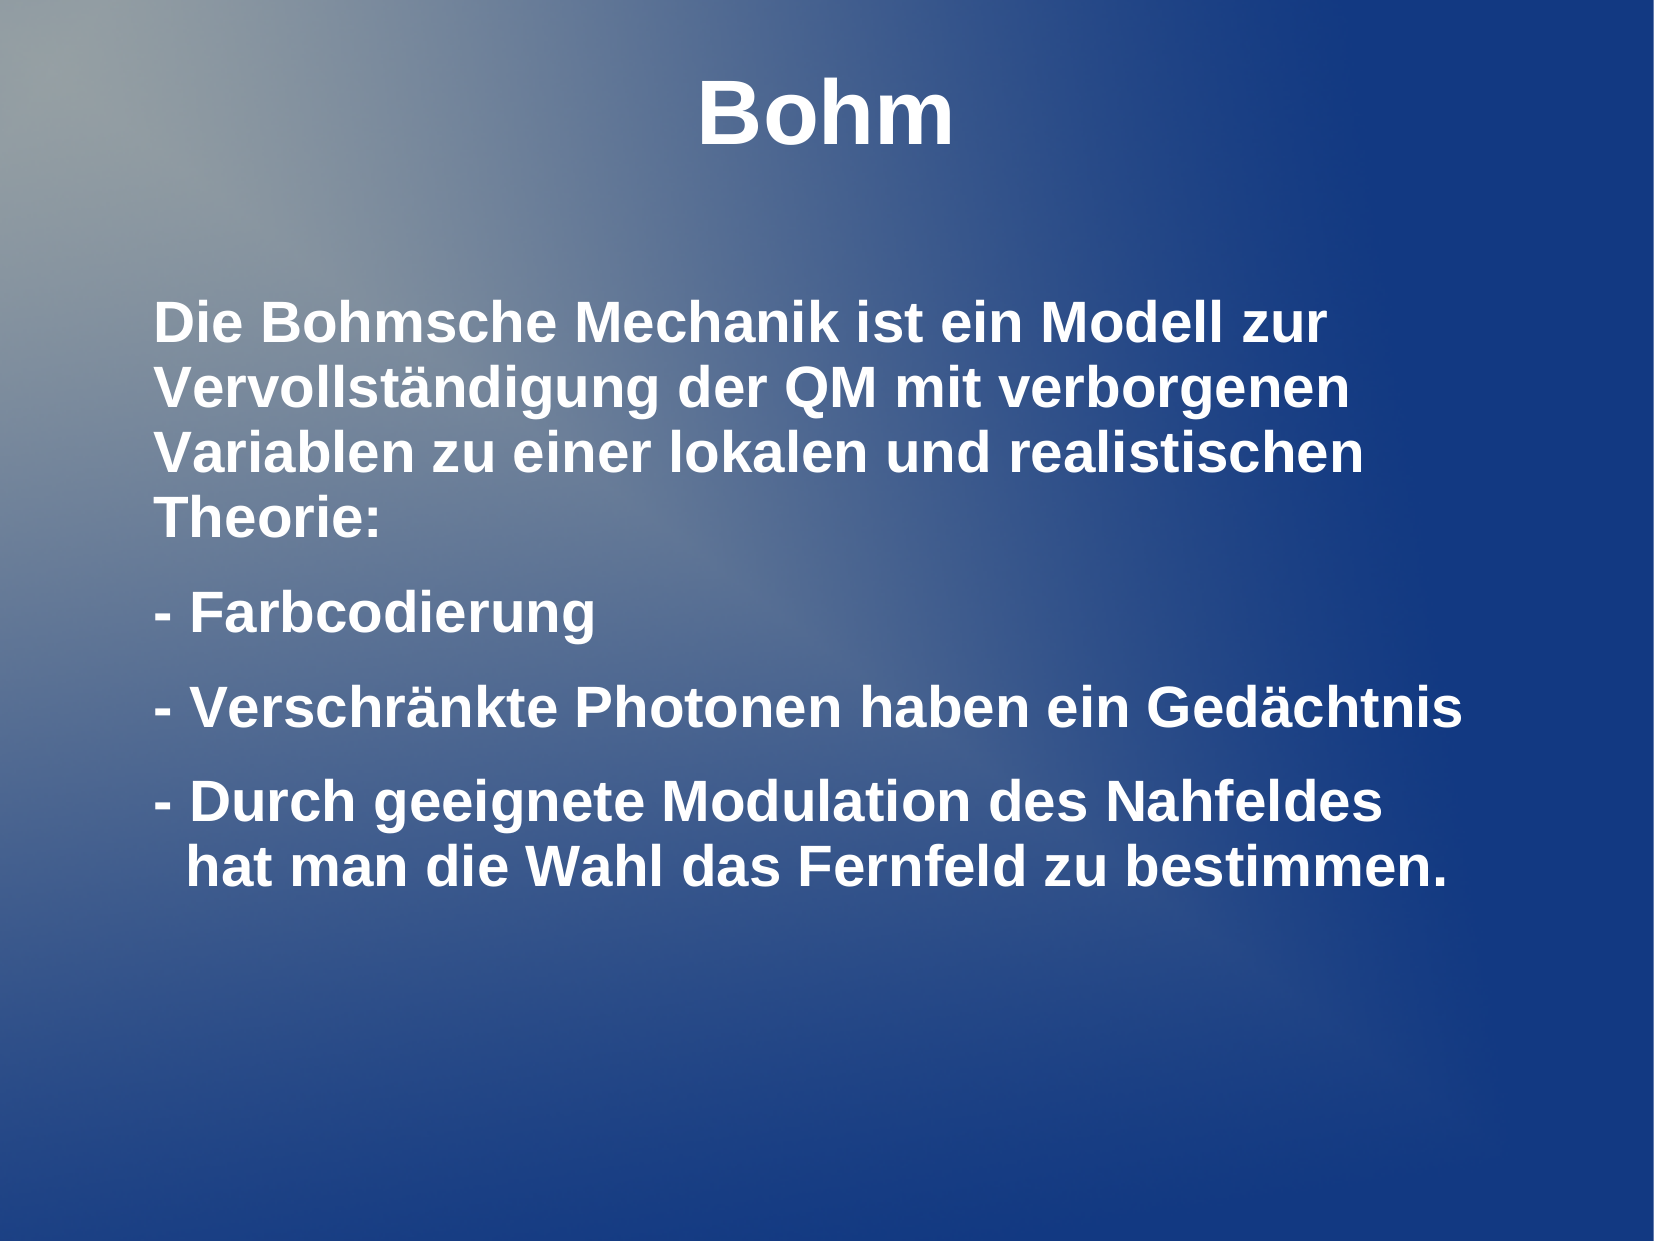

# Bohm
Die Bohmsche Mechanik ist ein Modell zur Vervollständigung der QM mit verborgenen Variablen zu einer lokalen und realistischen Theorie:
- Farbcodierung
- Verschränkte Photonen haben ein Gedächtnis
- Durch geeignete Modulation des Nahfeldes hat man die Wahl das Fernfeld zu bestimmen.